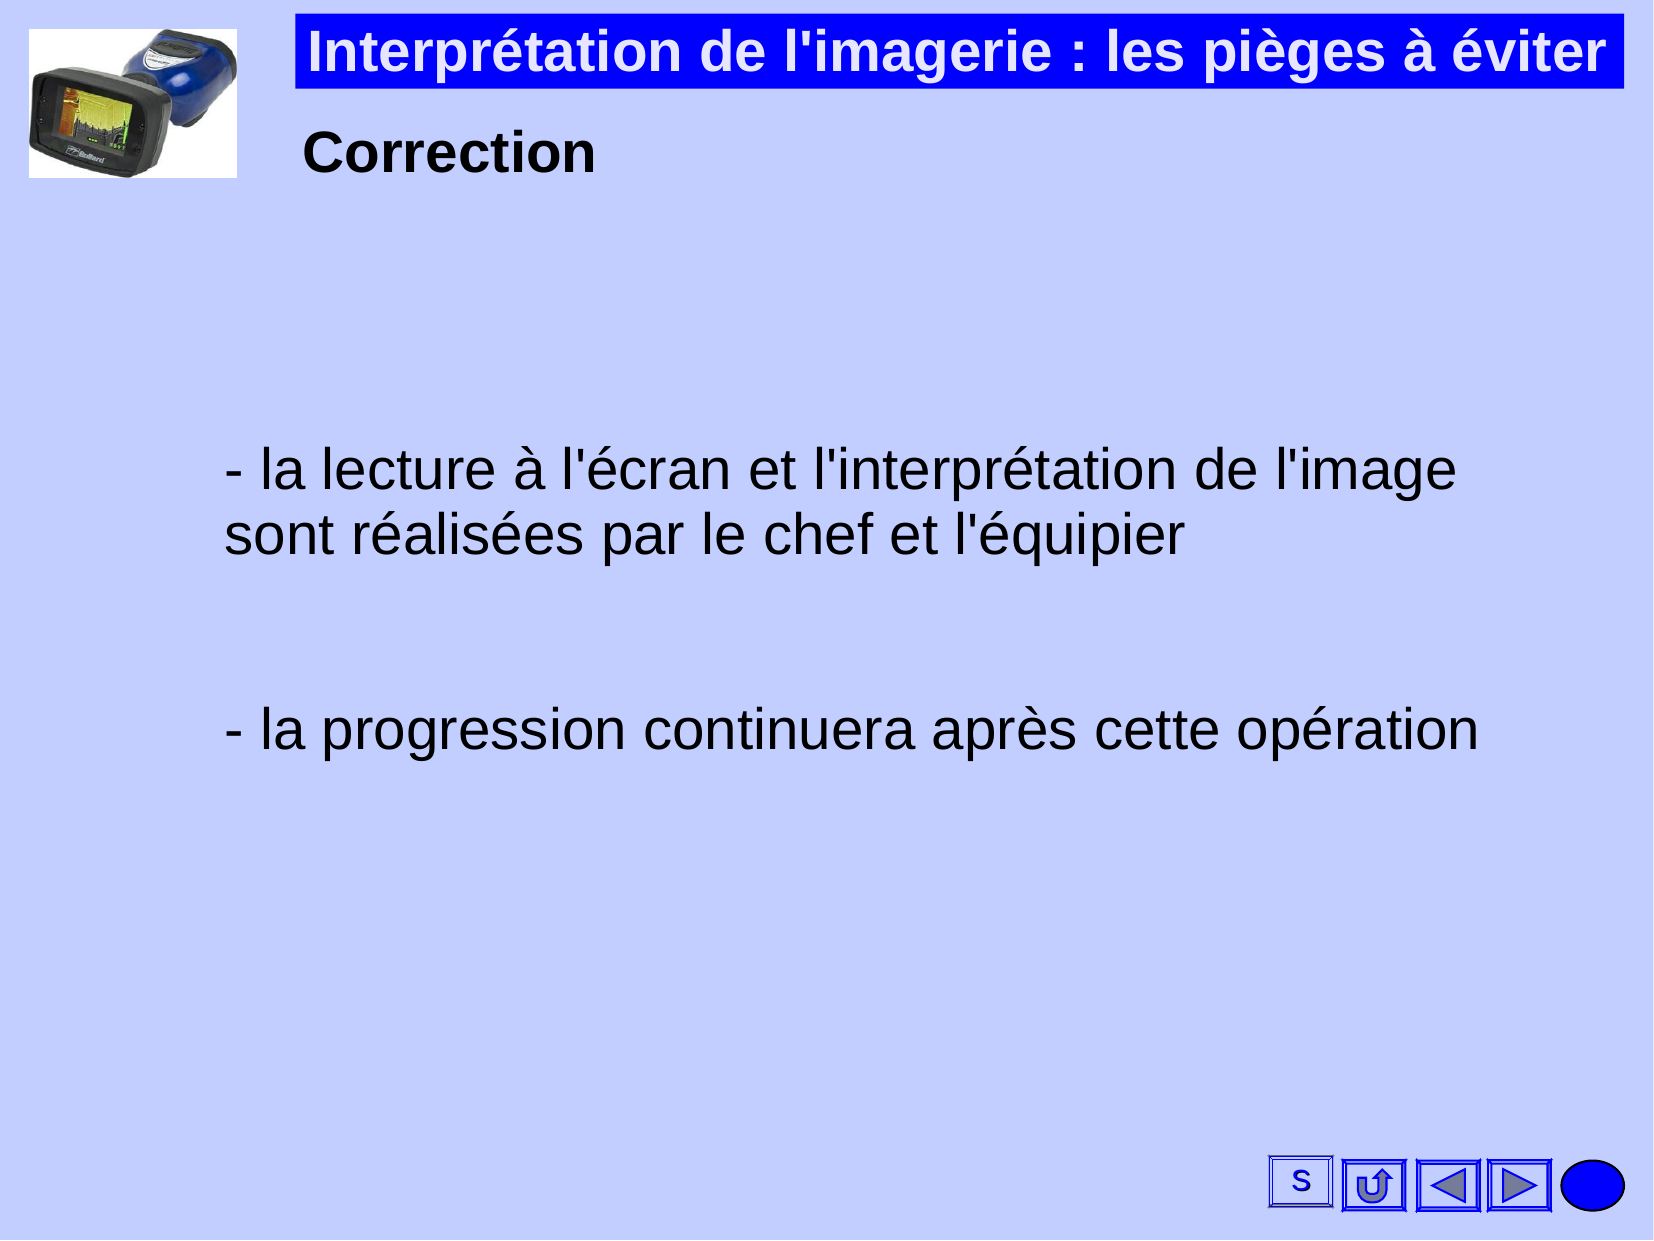

Interprétation de l'imagerie : les pièges à éviter
Correction
- la lecture à l'écran et l'interprétation de l'image sont réalisées par le chef et l'équipier
- la progression continuera après cette opération